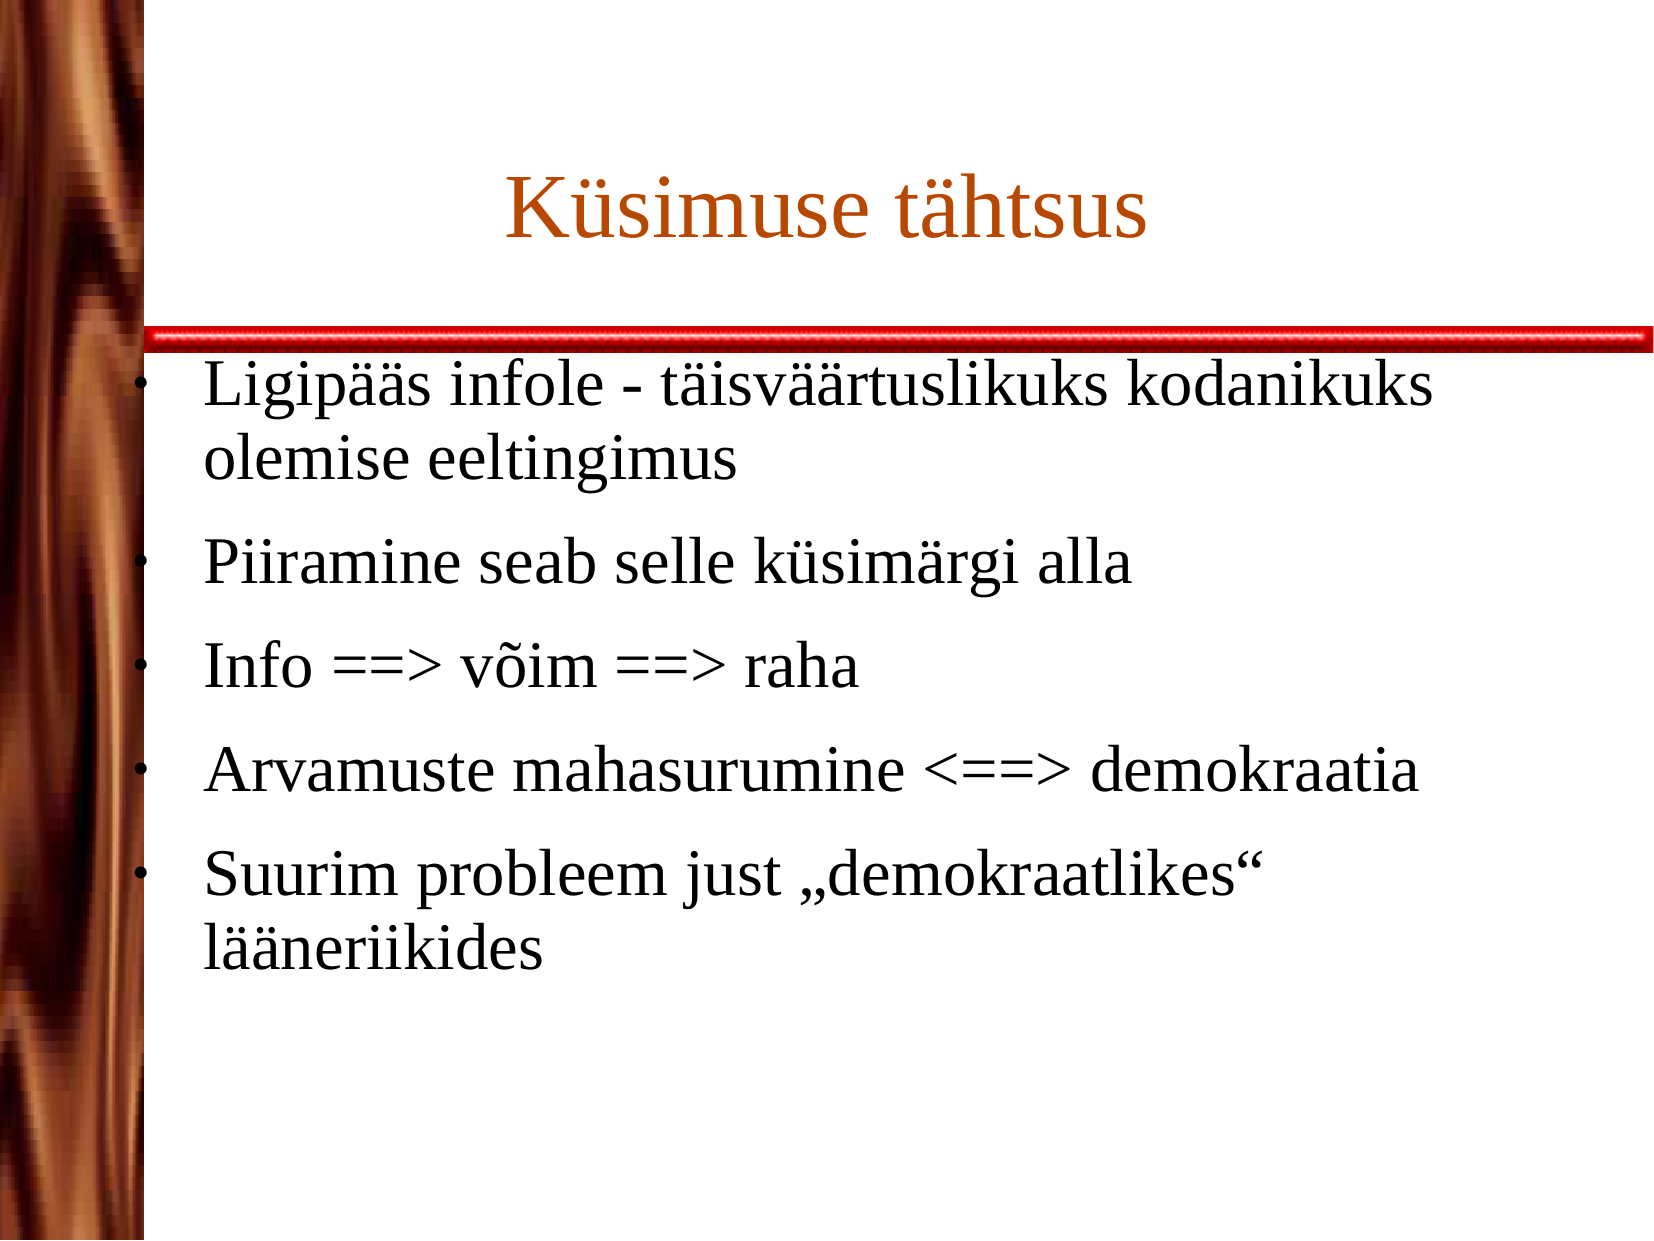

# Küsimuse tähtsus
Ligipääs infole - täisväärtuslikuks kodanikuks olemise eeltingimus
Piiramine seab selle küsimärgi alla
Info ==> võim ==> raha
Arvamuste mahasurumine <==> demokraatia
Suurim probleem just „demokraatlikes“ lääneriikides